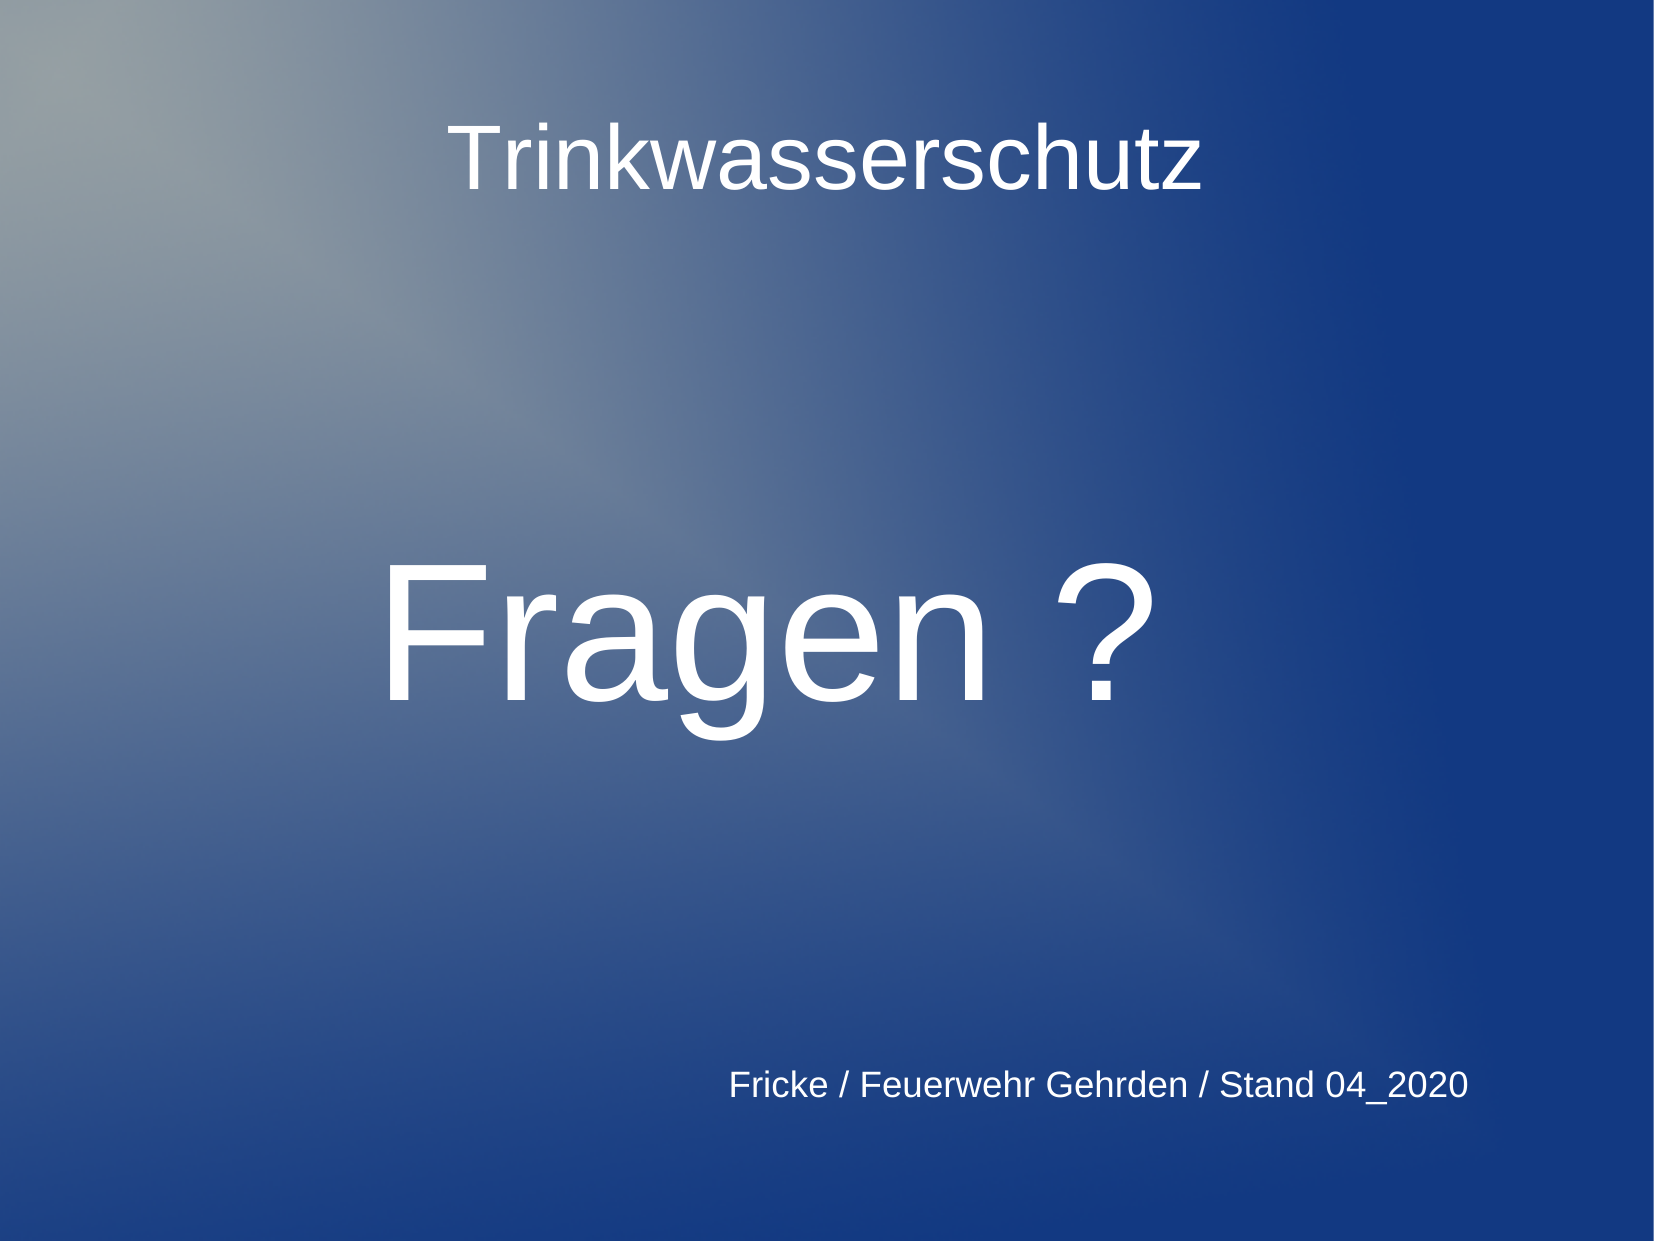

# Trinkwasserschutz
 Fragen ?
 Fricke / Feuerwehr Gehrden / Stand 04_2020